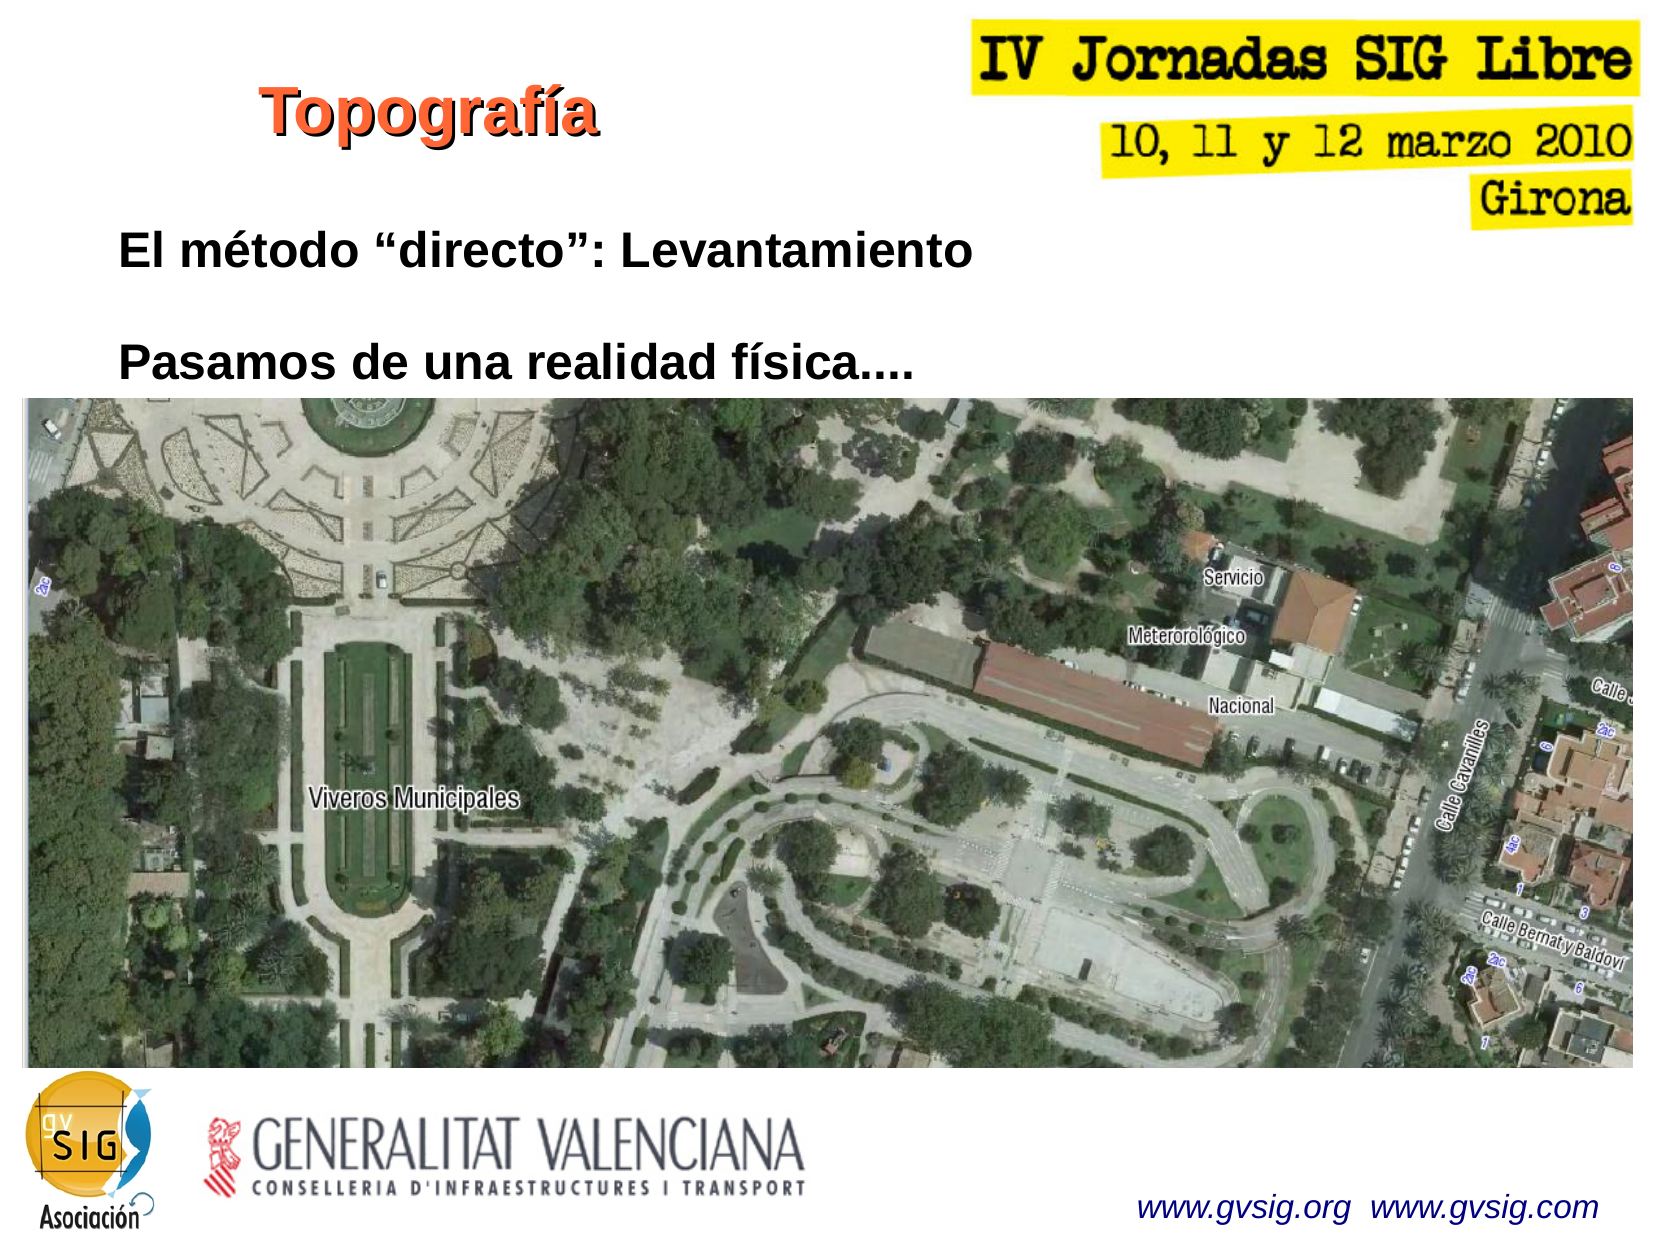

# Topografía
El método “directo”: Levantamiento
Pasamos de una realidad física....